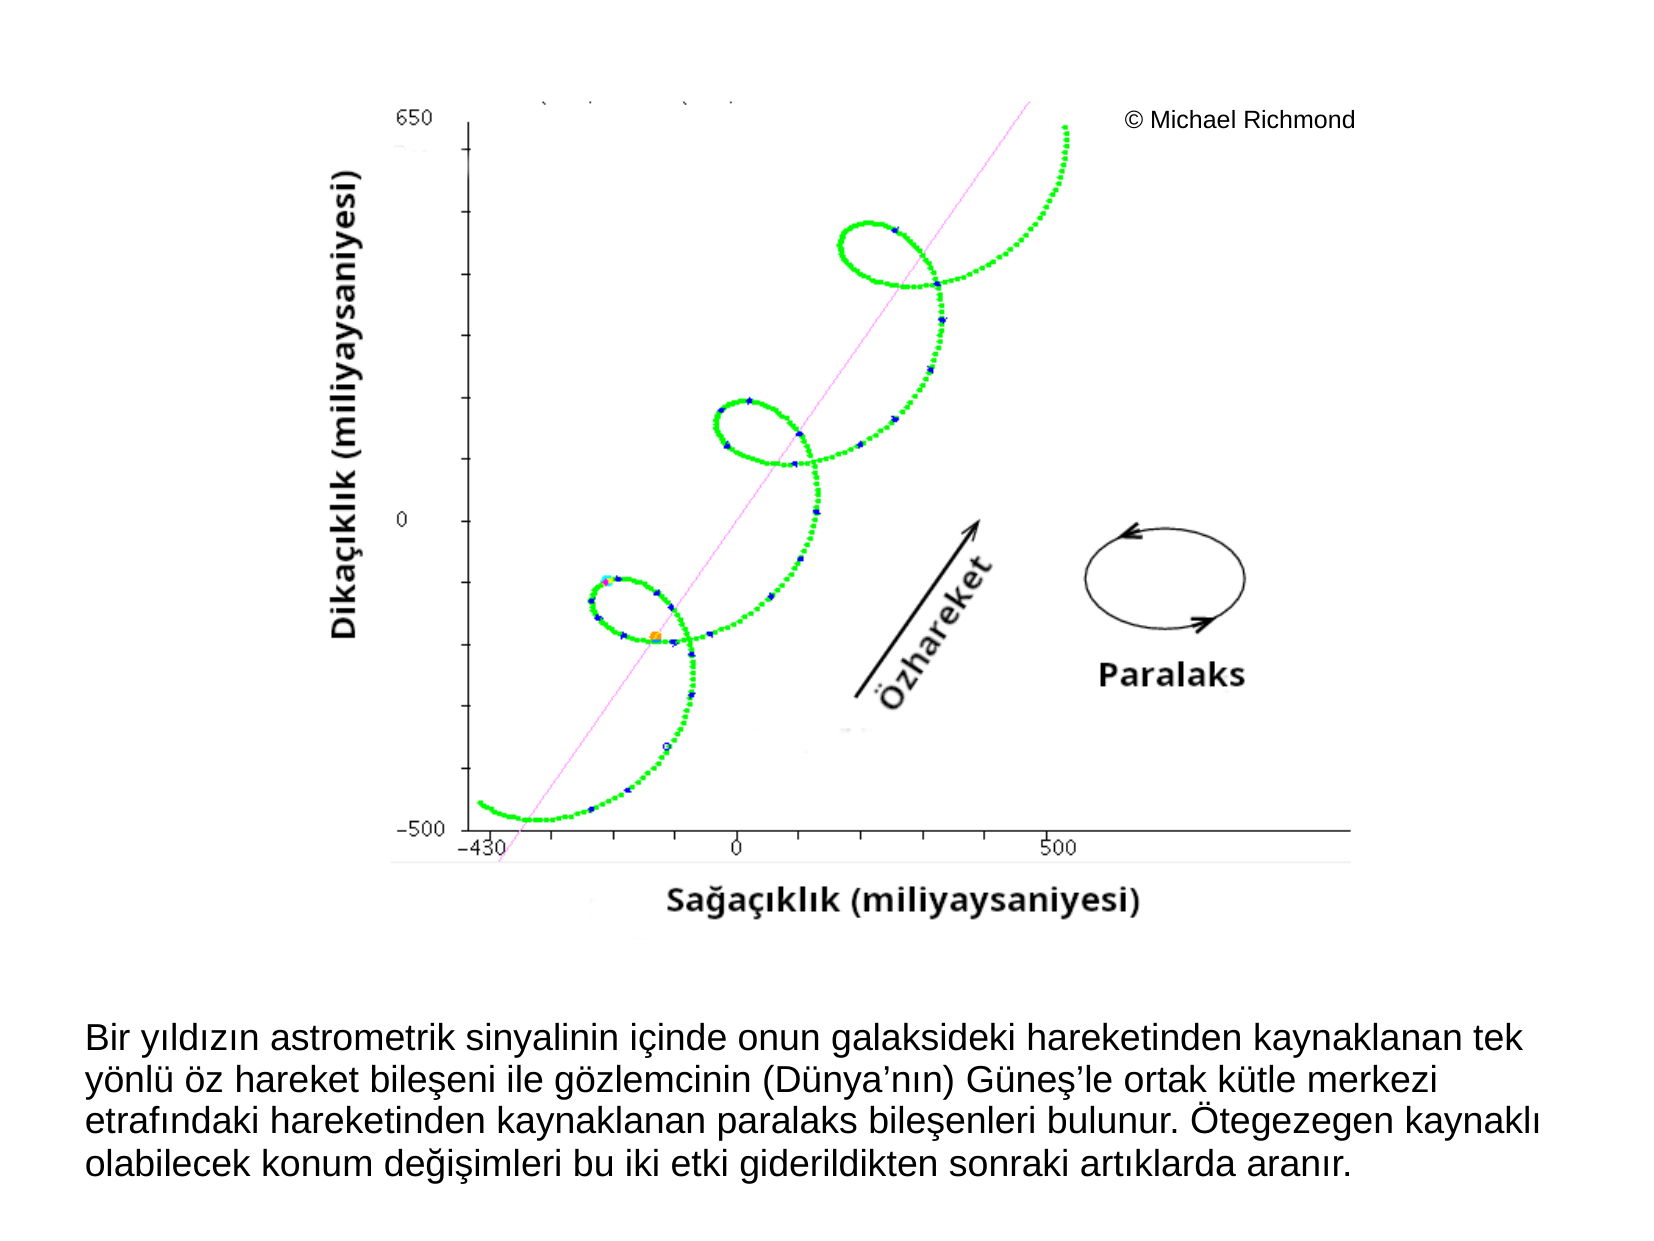

© Michael Richmond
Bir yıldızın astrometrik sinyalinin içinde onun galaksideki hareketinden kaynaklanan tek yönlü öz hareket bileşeni ile gözlemcinin (Dünya’nın) Güneş’le ortak kütle merkezi etrafındaki hareketinden kaynaklanan paralaks bileşenleri bulunur. Ötegezegen kaynaklı olabilecek konum değişimleri bu iki etki giderildikten sonraki artıklarda aranır.